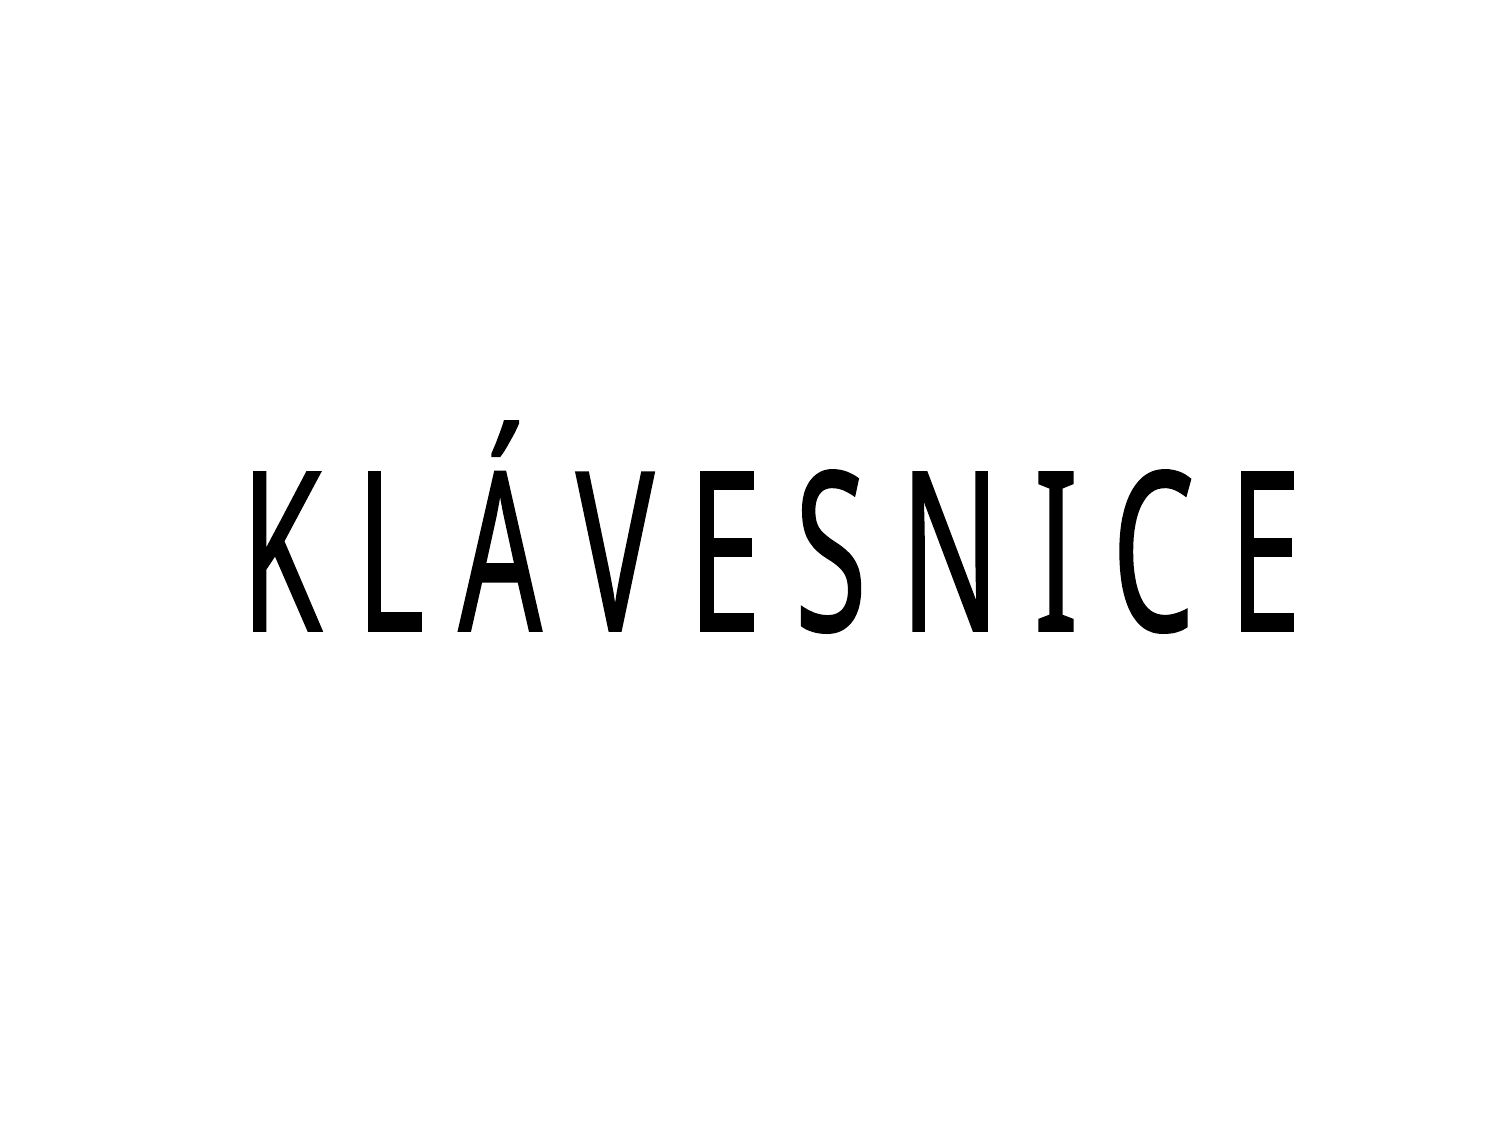

K L Á V E S N I C E